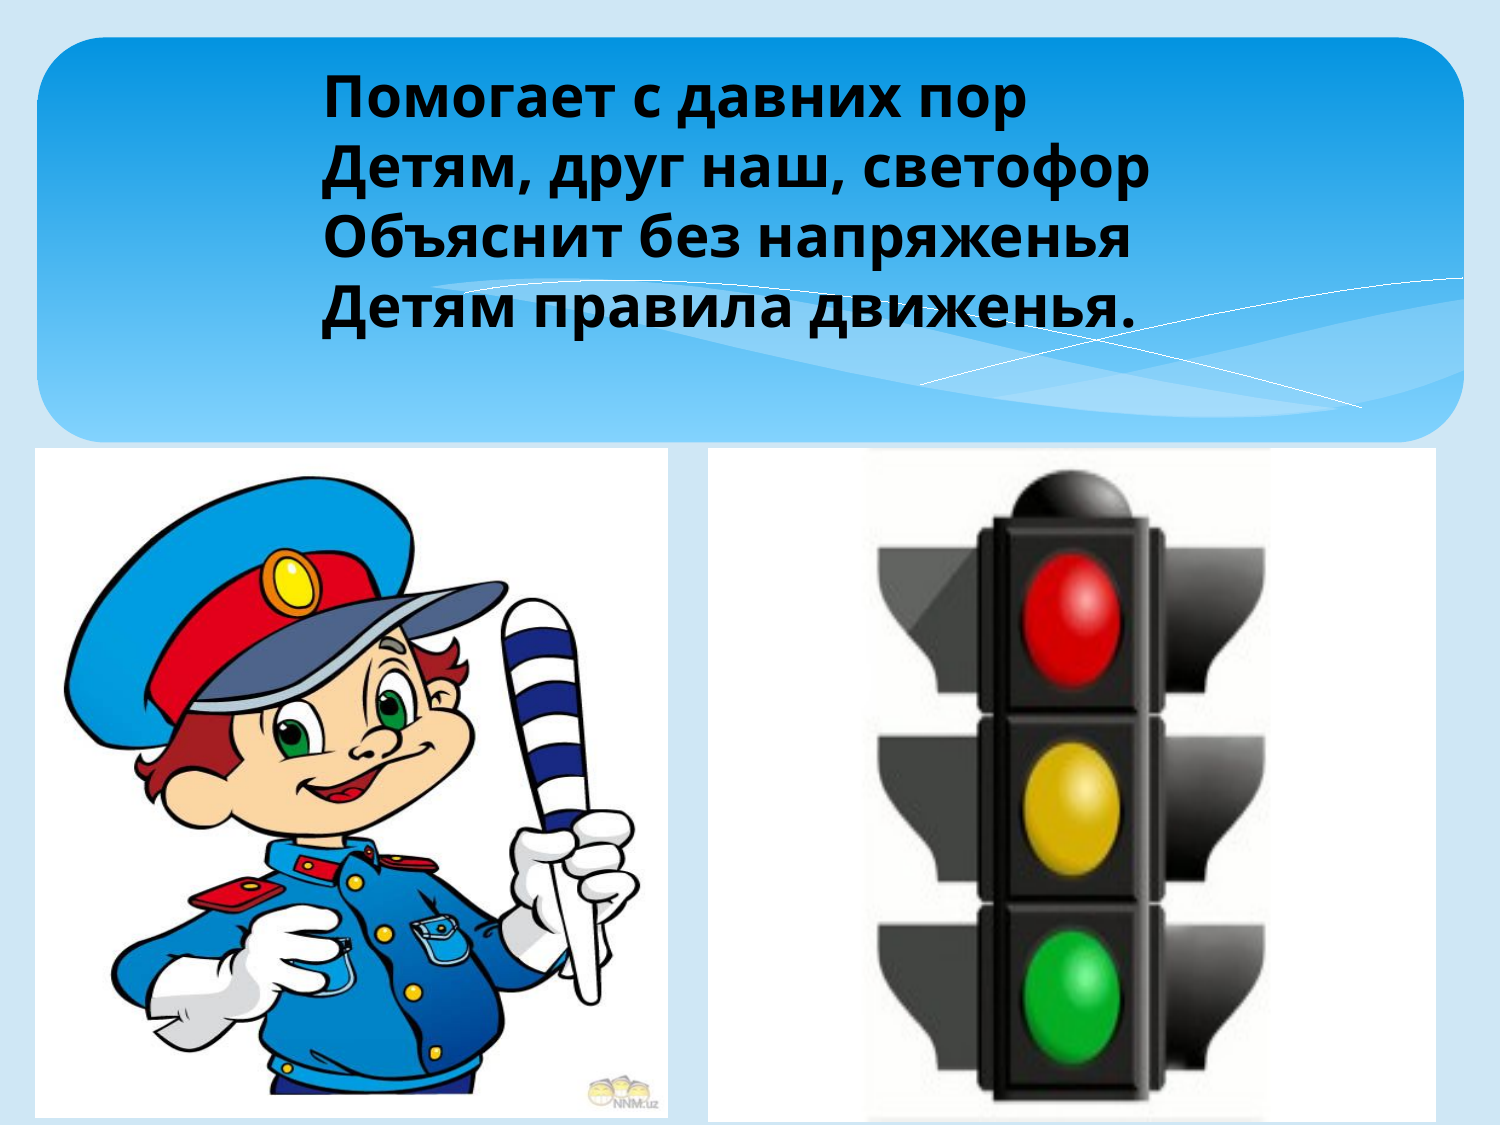

#
Помогает с давних пор
Детям, друг наш, светофор
Объяснит без напряженья
Детям правила движенья.